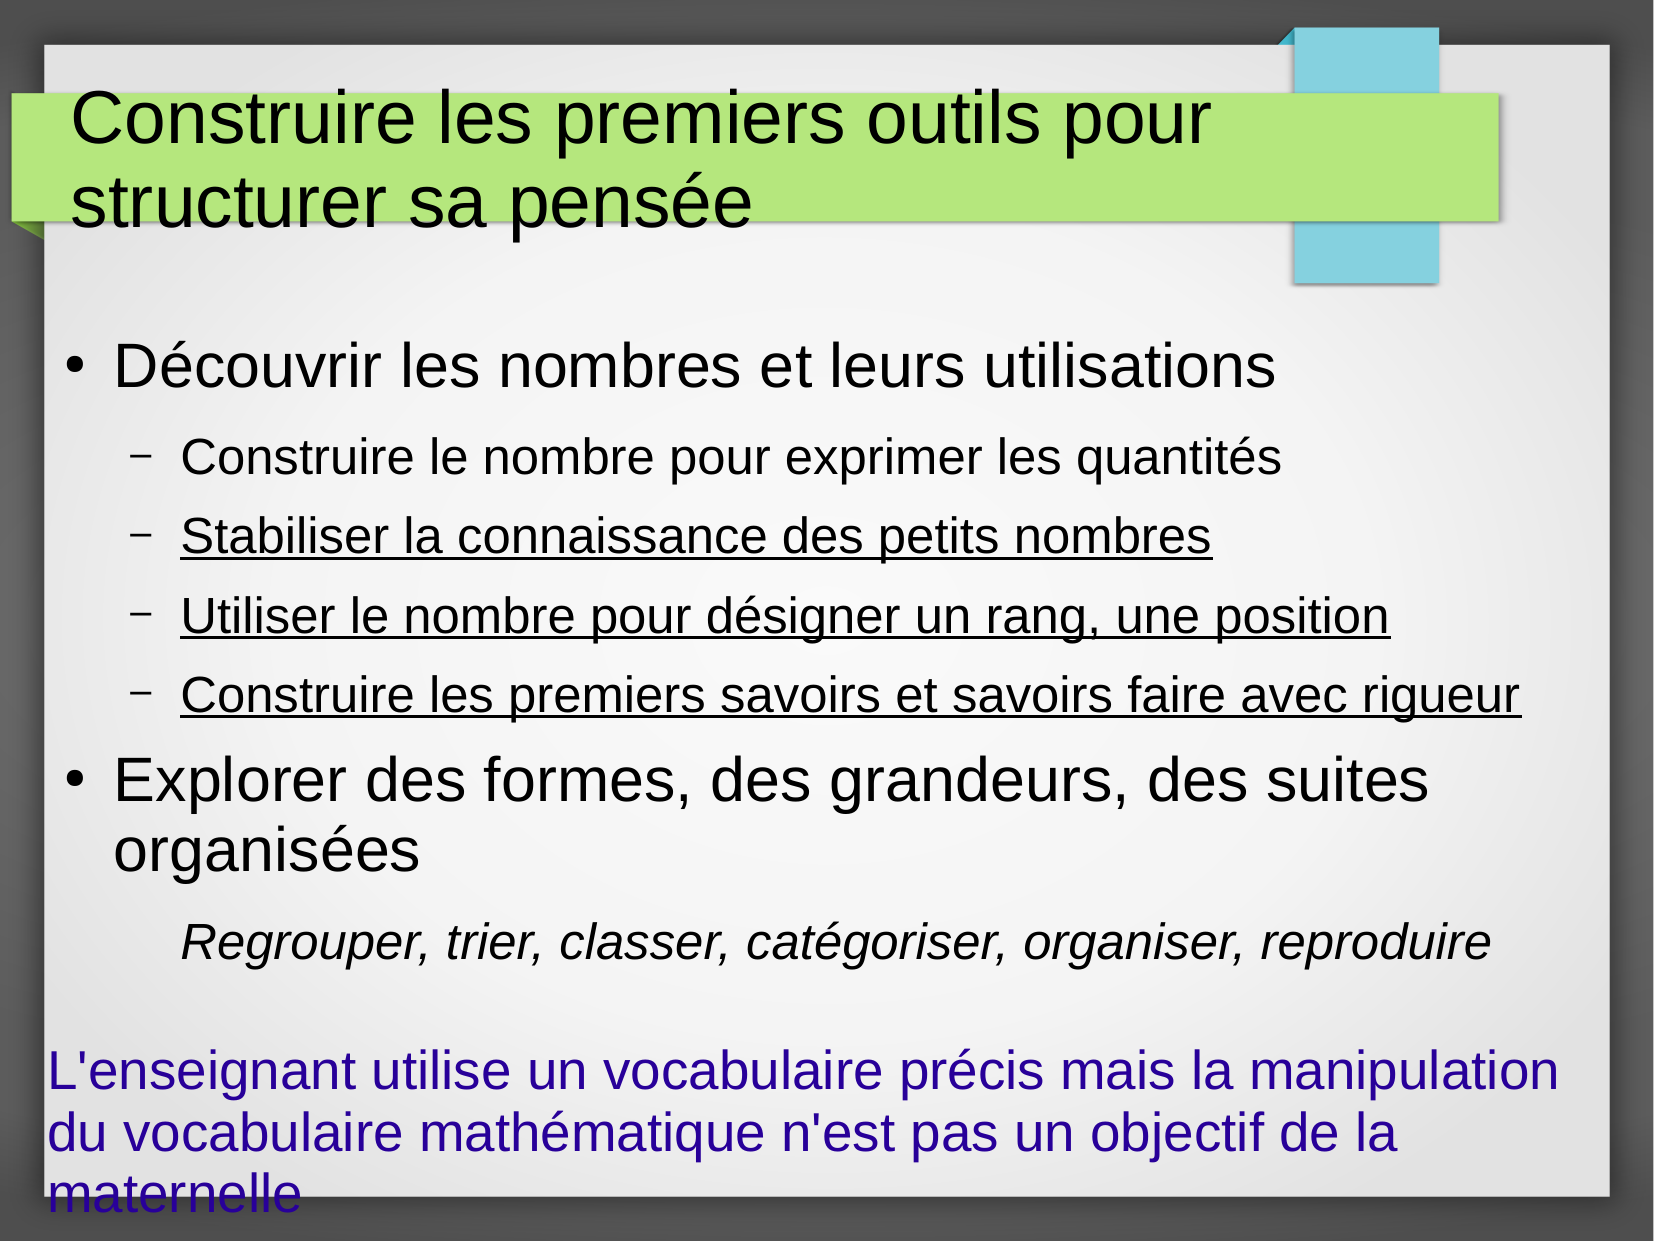

# Construire les premiers outils pour structurer sa pensée
Découvrir les nombres et leurs utilisations
Construire le nombre pour exprimer les quantités
Stabiliser la connaissance des petits nombres
Utiliser le nombre pour désigner un rang, une position
Construire les premiers savoirs et savoirs faire avec rigueur
Explorer des formes, des grandeurs, des suites organisées
Regrouper, trier, classer, catégoriser, organiser, reproduire
L'enseignant utilise un vocabulaire précis mais la manipulation du vocabulaire mathématique n'est pas un objectif de la maternelle